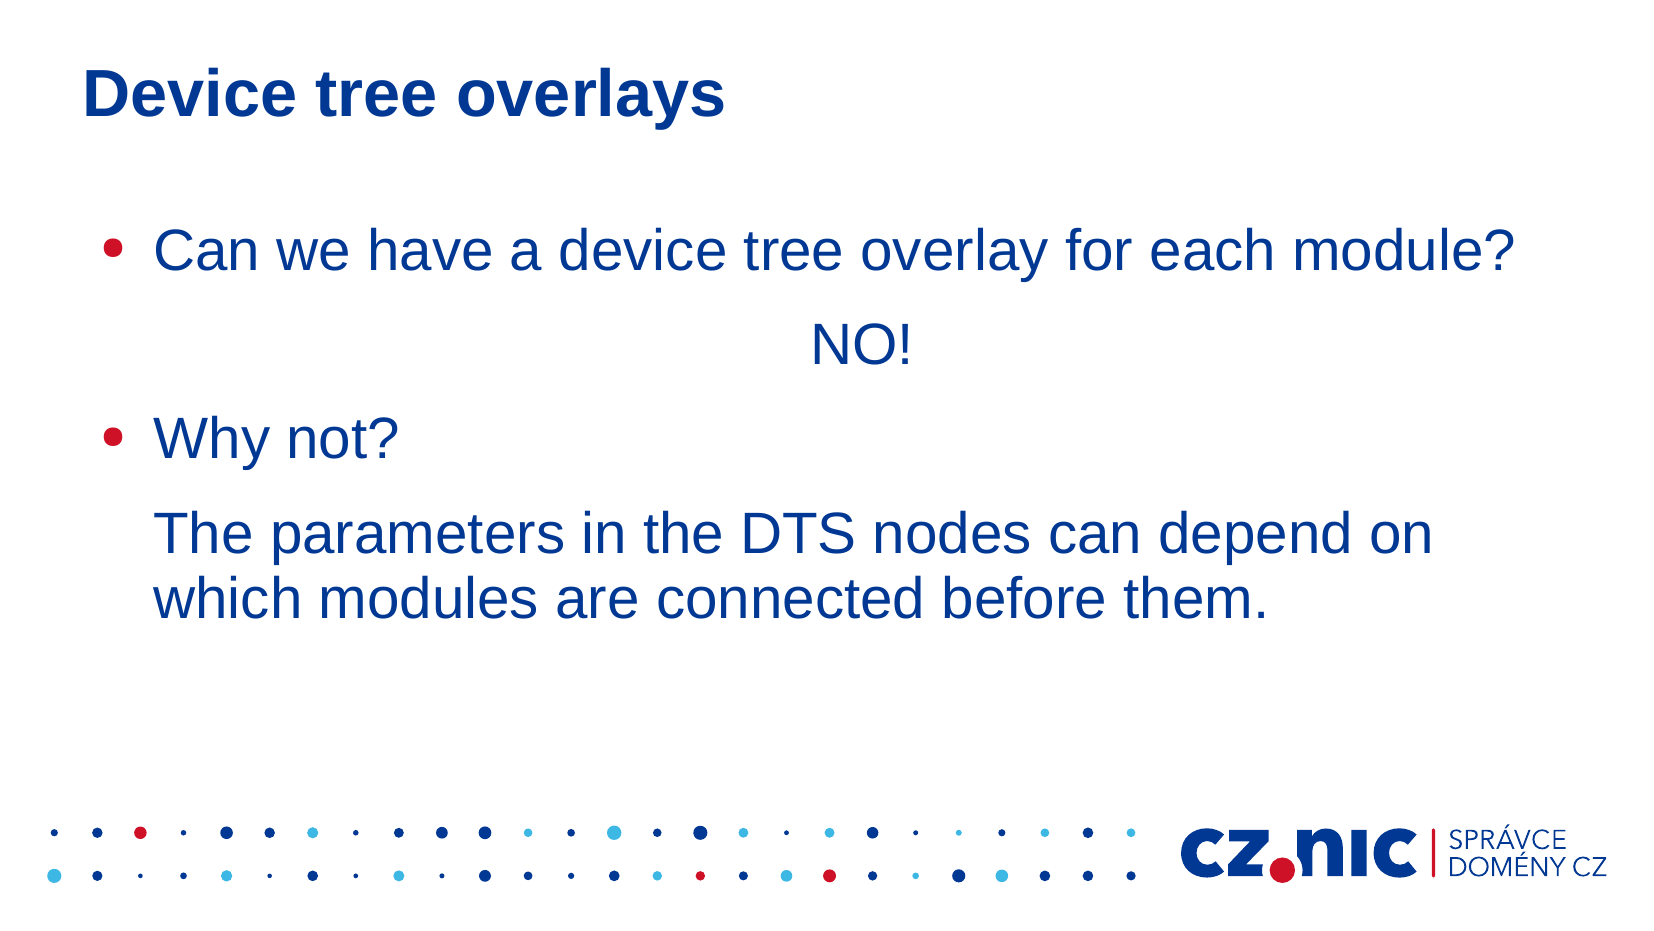

# Device tree overlays
Can we have a device tree overlay for each module?
NO!
Why not?
The parameters in the DTS nodes can depend on which modules are connected before them.